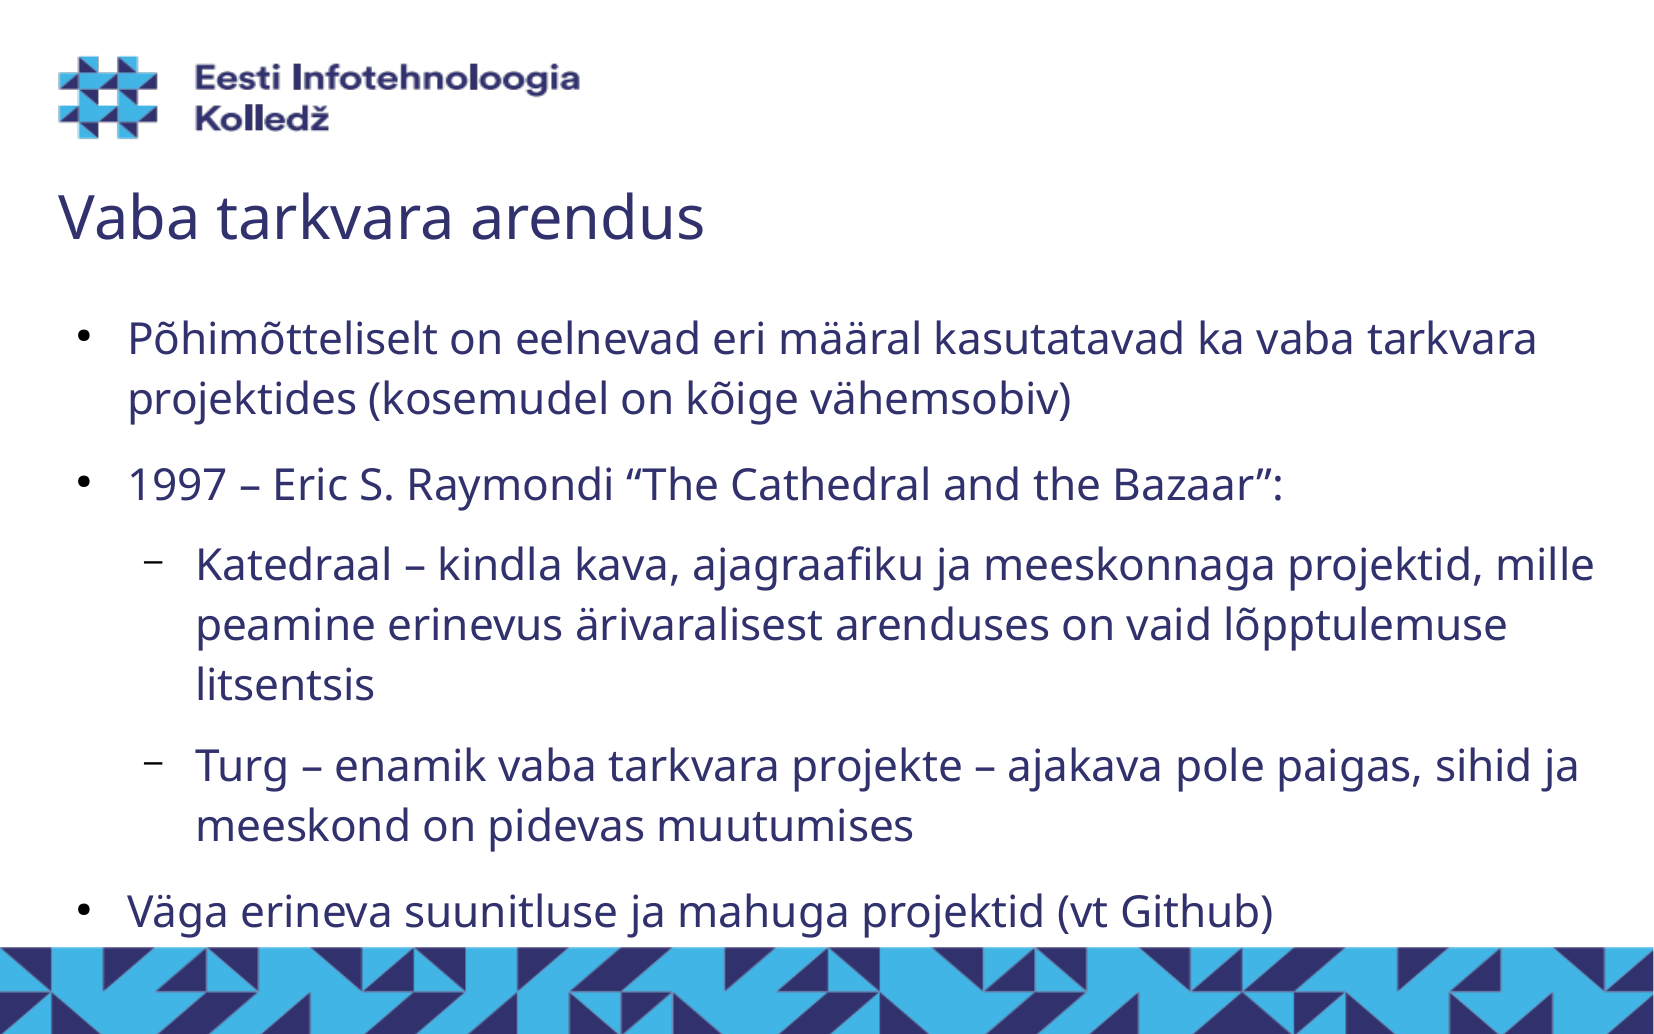

# Vaba tarkvara arendus
Põhimõtteliselt on eelnevad eri määral kasutatavad ka vaba tarkvara projektides (kosemudel on kõige vähemsobiv)
1997 – Eric S. Raymondi “The Cathedral and the Bazaar”:
Katedraal – kindla kava, ajagraafiku ja meeskonnaga projektid, mille peamine erinevus ärivaralisest arenduses on vaid lõpptulemuse litsentsis
Turg – enamik vaba tarkvara projekte – ajakava pole paigas, sihid ja meeskond on pidevas muutumises
Väga erineva suunitluse ja mahuga projektid (vt Github)